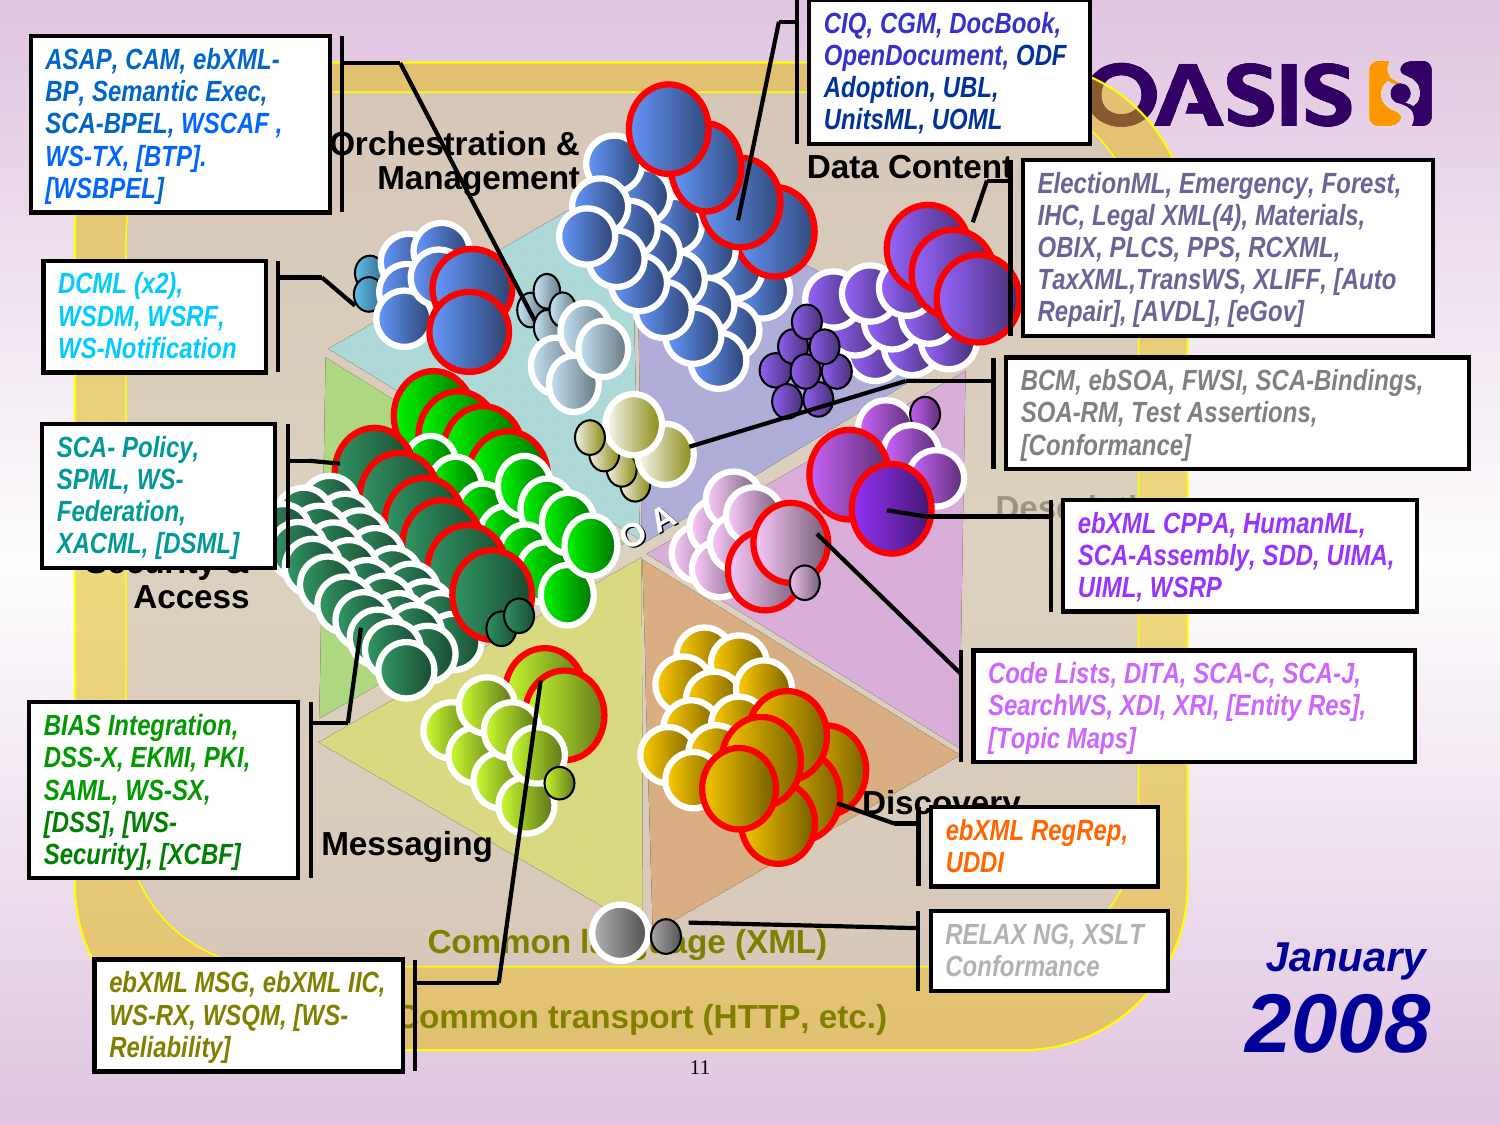

CIQ, CGM, DocBook, OpenDocument, ODF Adoption, UBL, UnitsML, UOML
ASAP, CAM, ebXML-BP, Semantic Exec, SCA-BPEL, WSCAF , WS-TX, [BTP]. [WSBPEL]
Orchestration & Management
Data Content
S O A
Security & Access
Discovery
Messaging
Common language (XML)‏
Common transport (HTTP, etc.)‏
ElectionML, Emergency, Forest, IHC, Legal XML(4), Materials, OBIX, PLCS, PPS, RCXML, TaxXML,TransWS, XLIFF, [Auto Repair], [AVDL], [eGov]
DCML (x2), WSDM, WSRF, WS-Notification
BCM, ebSOA, FWSI, SCA-Bindings, SOA-RM, Test Assertions, [Conformance]
SCA- Policy, SPML, WS-Federation, XACML, [DSML]
Description
ebXML CPPA, HumanML, SCA-Assembly, SDD, UIMA, UIML, WSRP
Code Lists, DITA, SCA-C, SCA-J, SearchWS, XDI, XRI, [Entity Res], [Topic Maps]
BIAS Integration, DSS-X, EKMI, PKI, SAML, WS-SX, [DSS], [WS-Security], [XCBF]
# January
ebXML RegRep, UDDI
RELAX NG, XSLT Conformance
2008
ebXML MSG, ebXML IIC, WS-RX, WSQM, [WS-Reliability]